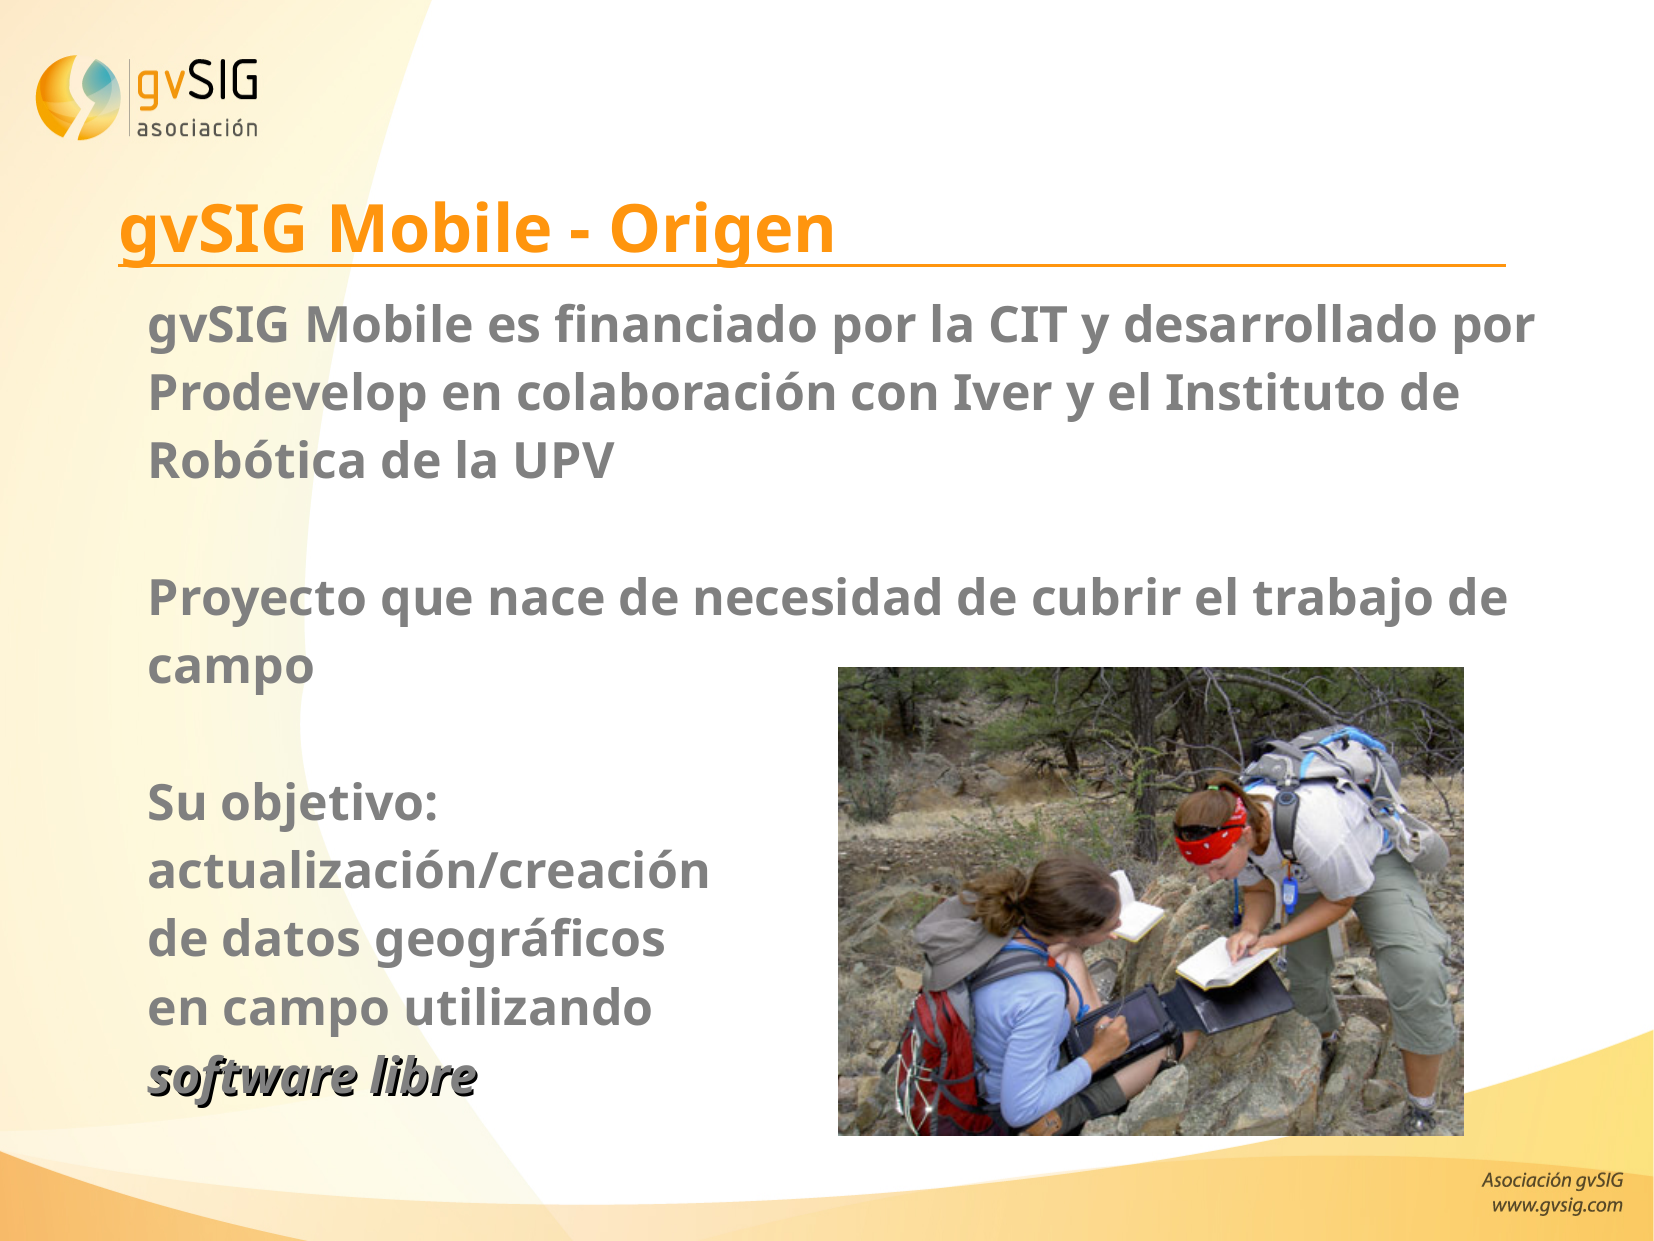

# gvSIG Mobile - Origen
gvSIG Mobile es financiado por la CIT y desarrollado por Prodevelop en colaboración con Iver y el Instituto de Robótica de la UPV
Proyecto que nace de necesidad de cubrir el trabajo de campo
Su objetivo:
actualización/creación
de datos geográficos
en campo utilizando
software libre